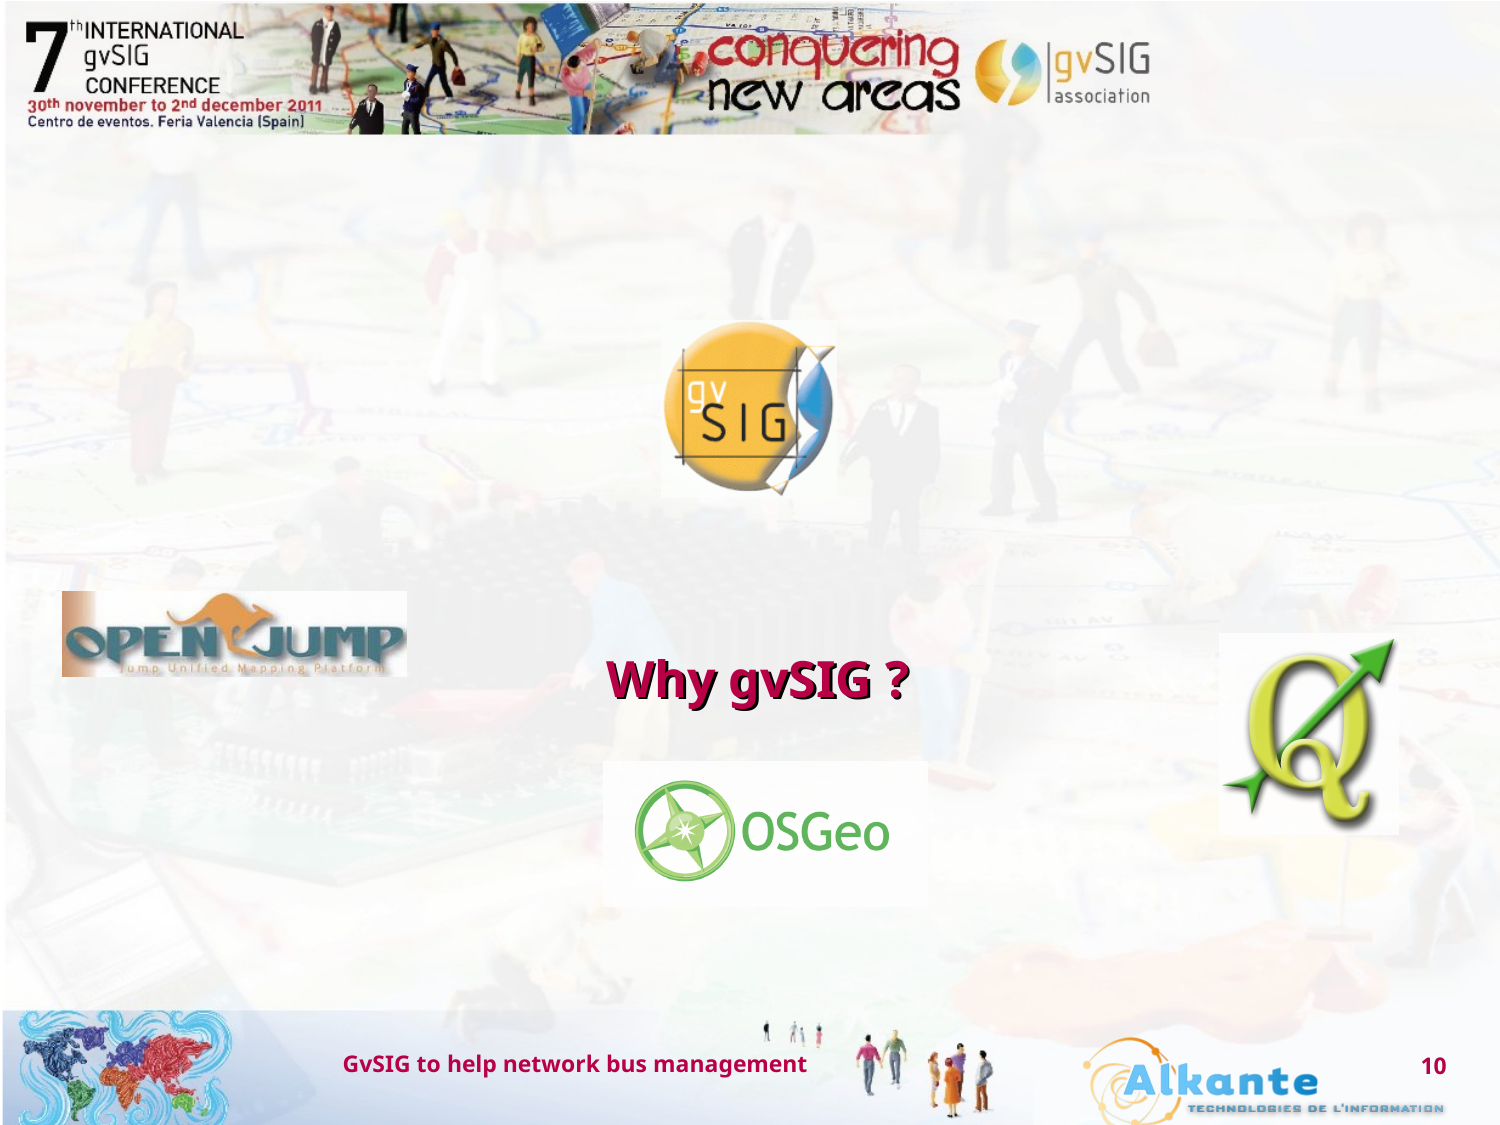

# Why gvSIG ?
GvSIG to help network bus management
10